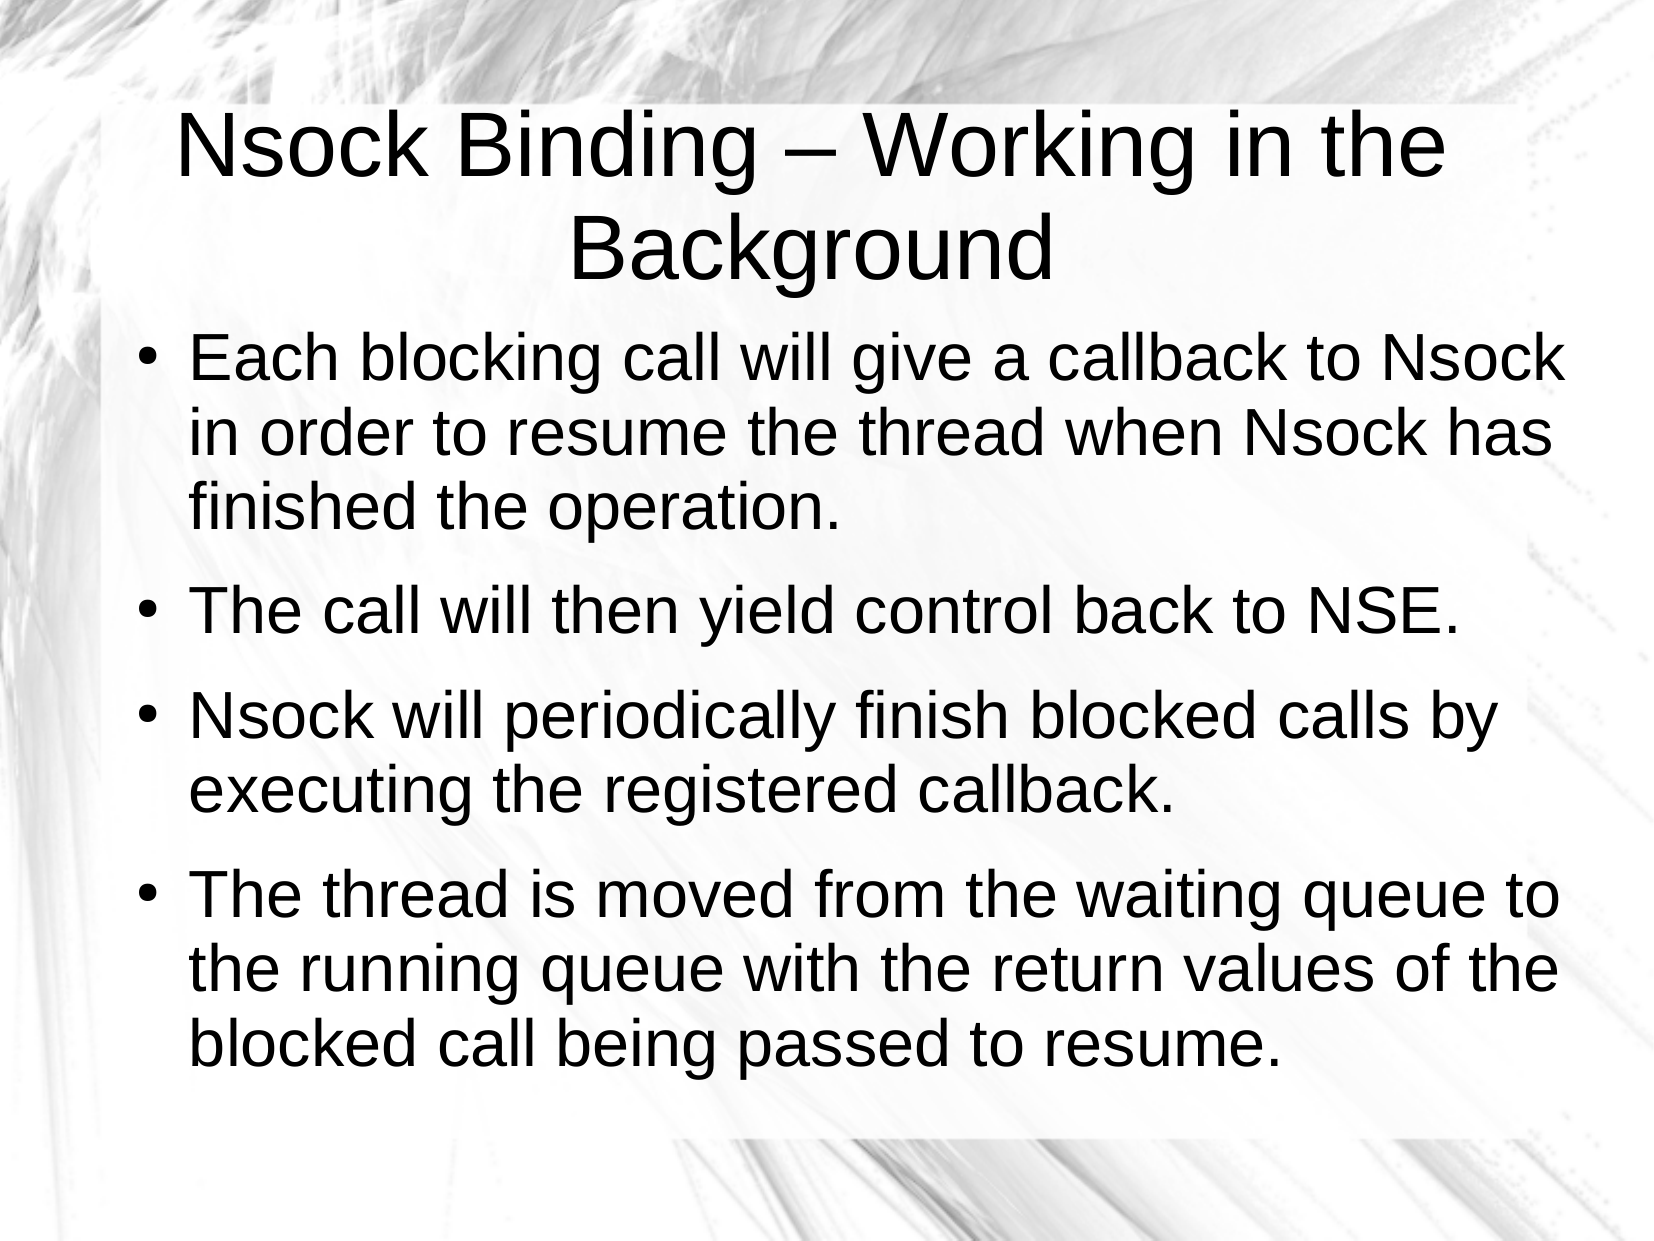

# Nsock Binding – Working in the Background
Each blocking call will give a callback to Nsock in order to resume the thread when Nsock has finished the operation.
The call will then yield control back to NSE.
Nsock will periodically finish blocked calls by executing the registered callback.
The thread is moved from the waiting queue to the running queue with the return values of the blocked call being passed to resume.